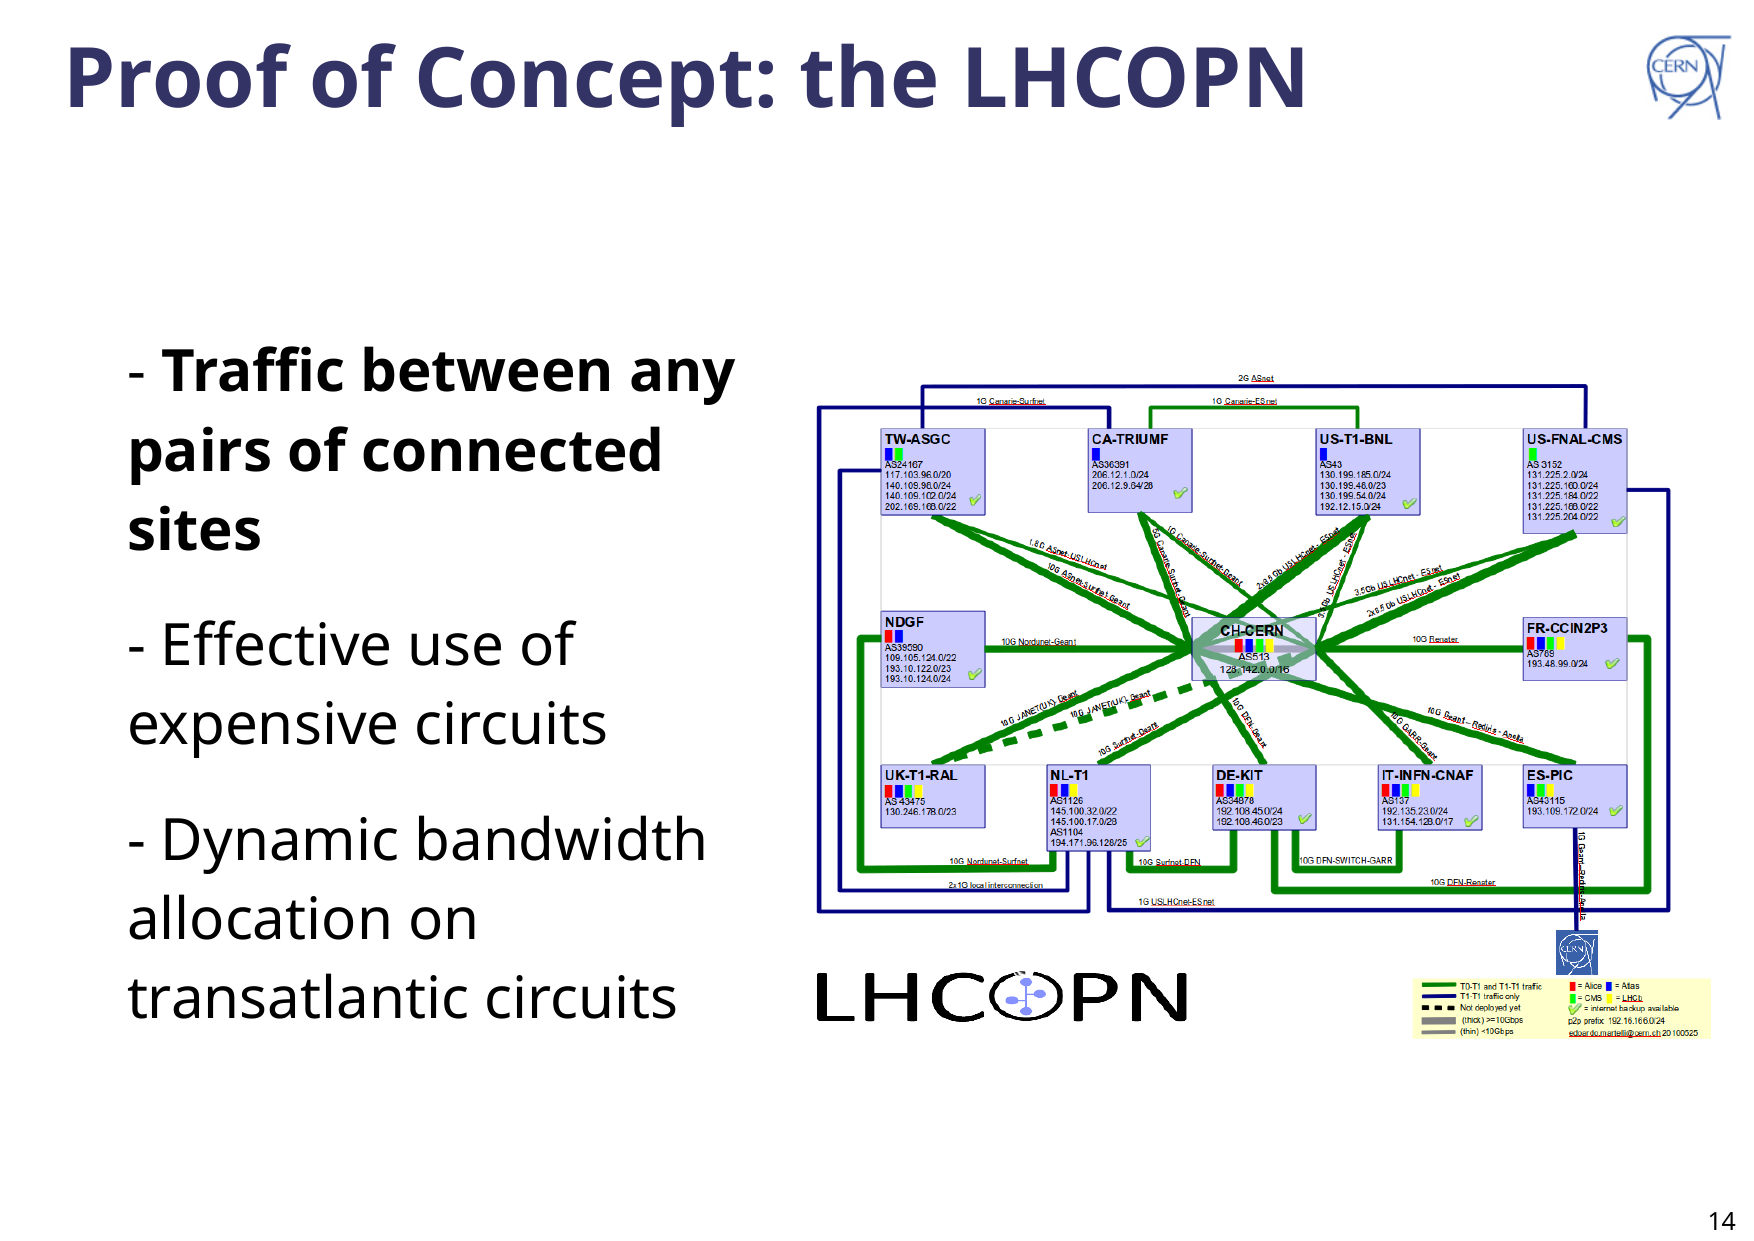

# Proof of Concept: the LHCOPN
- Traffic between any pairs of connected sites
- Effective use of expensive circuits
- Dynamic bandwidth allocation on transatlantic circuits
14